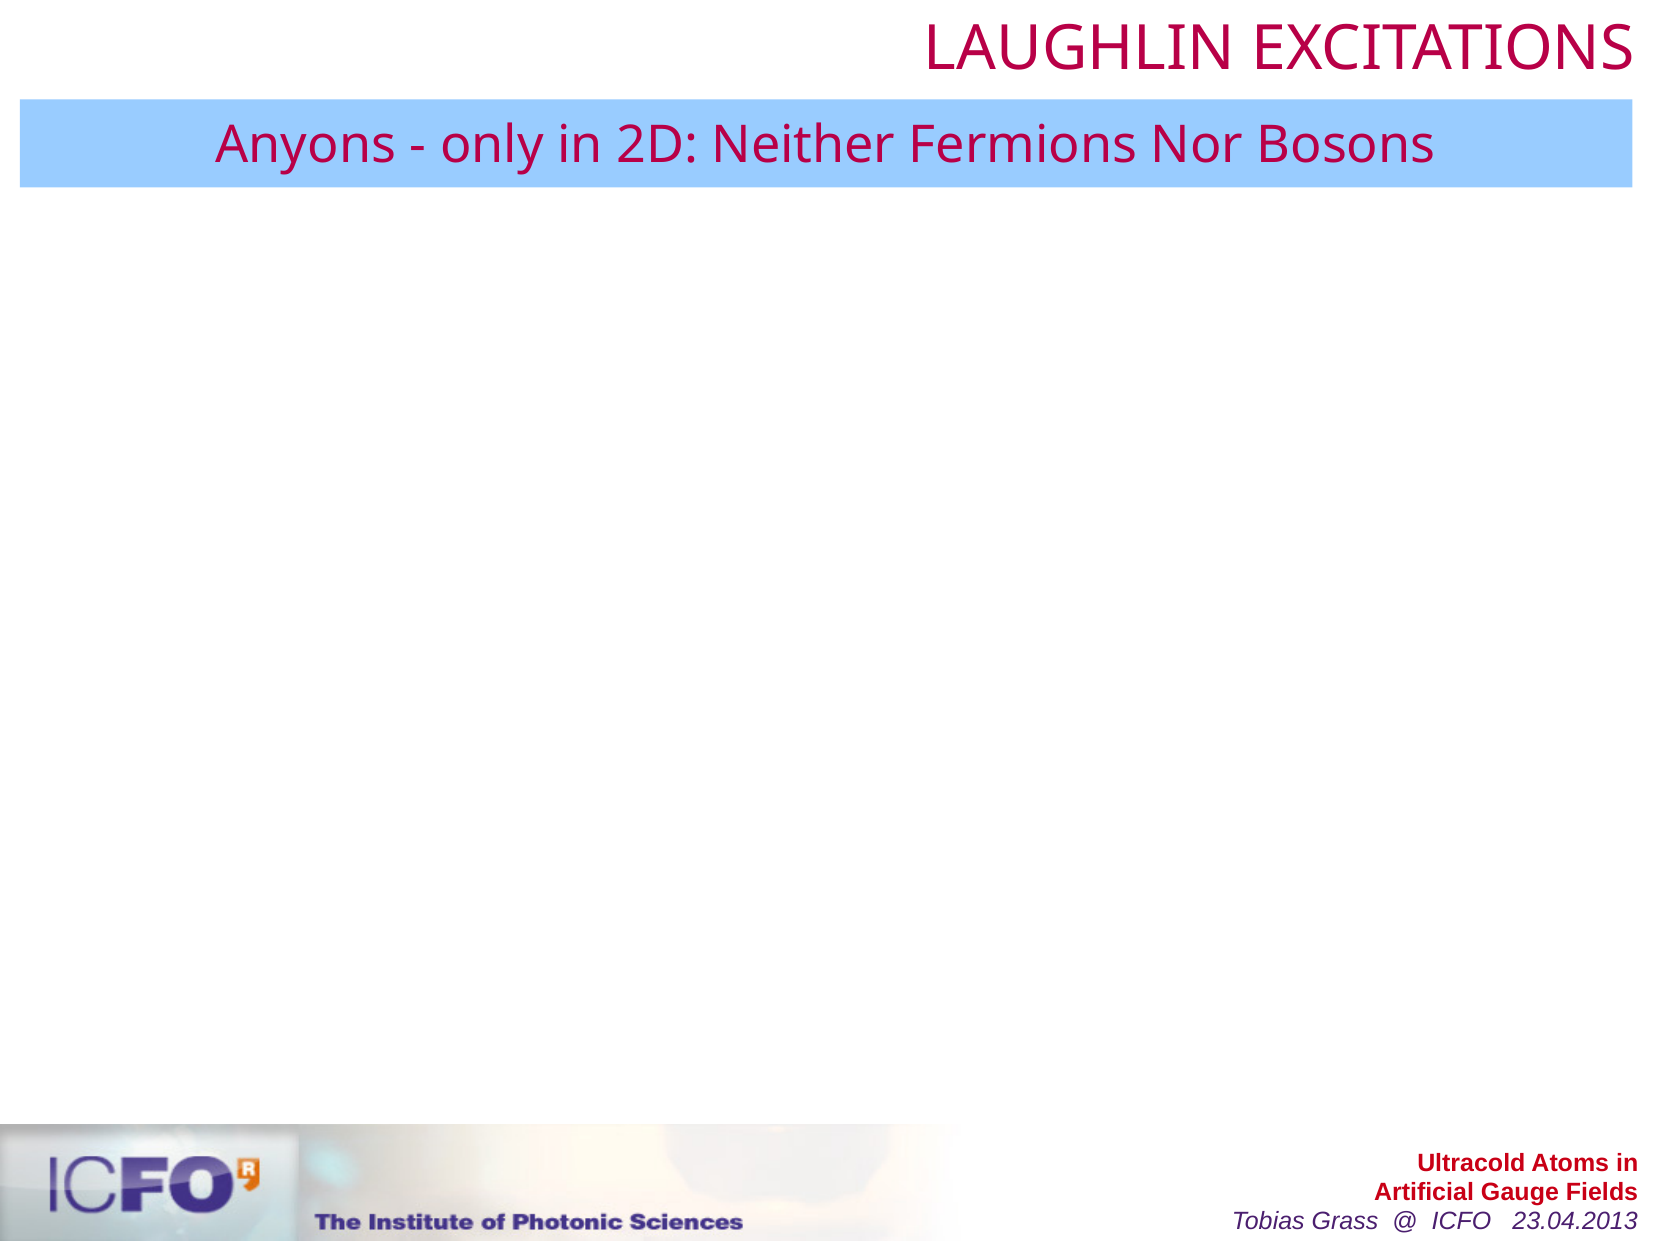

LAUGHLIN EXCITATIONS
Anyons - only in 2D: Neither Fermions Nor Bosons
Ultracold Atoms in
Artificial Gauge Fields
Tobias Grass @ ICFO 23.04.2013